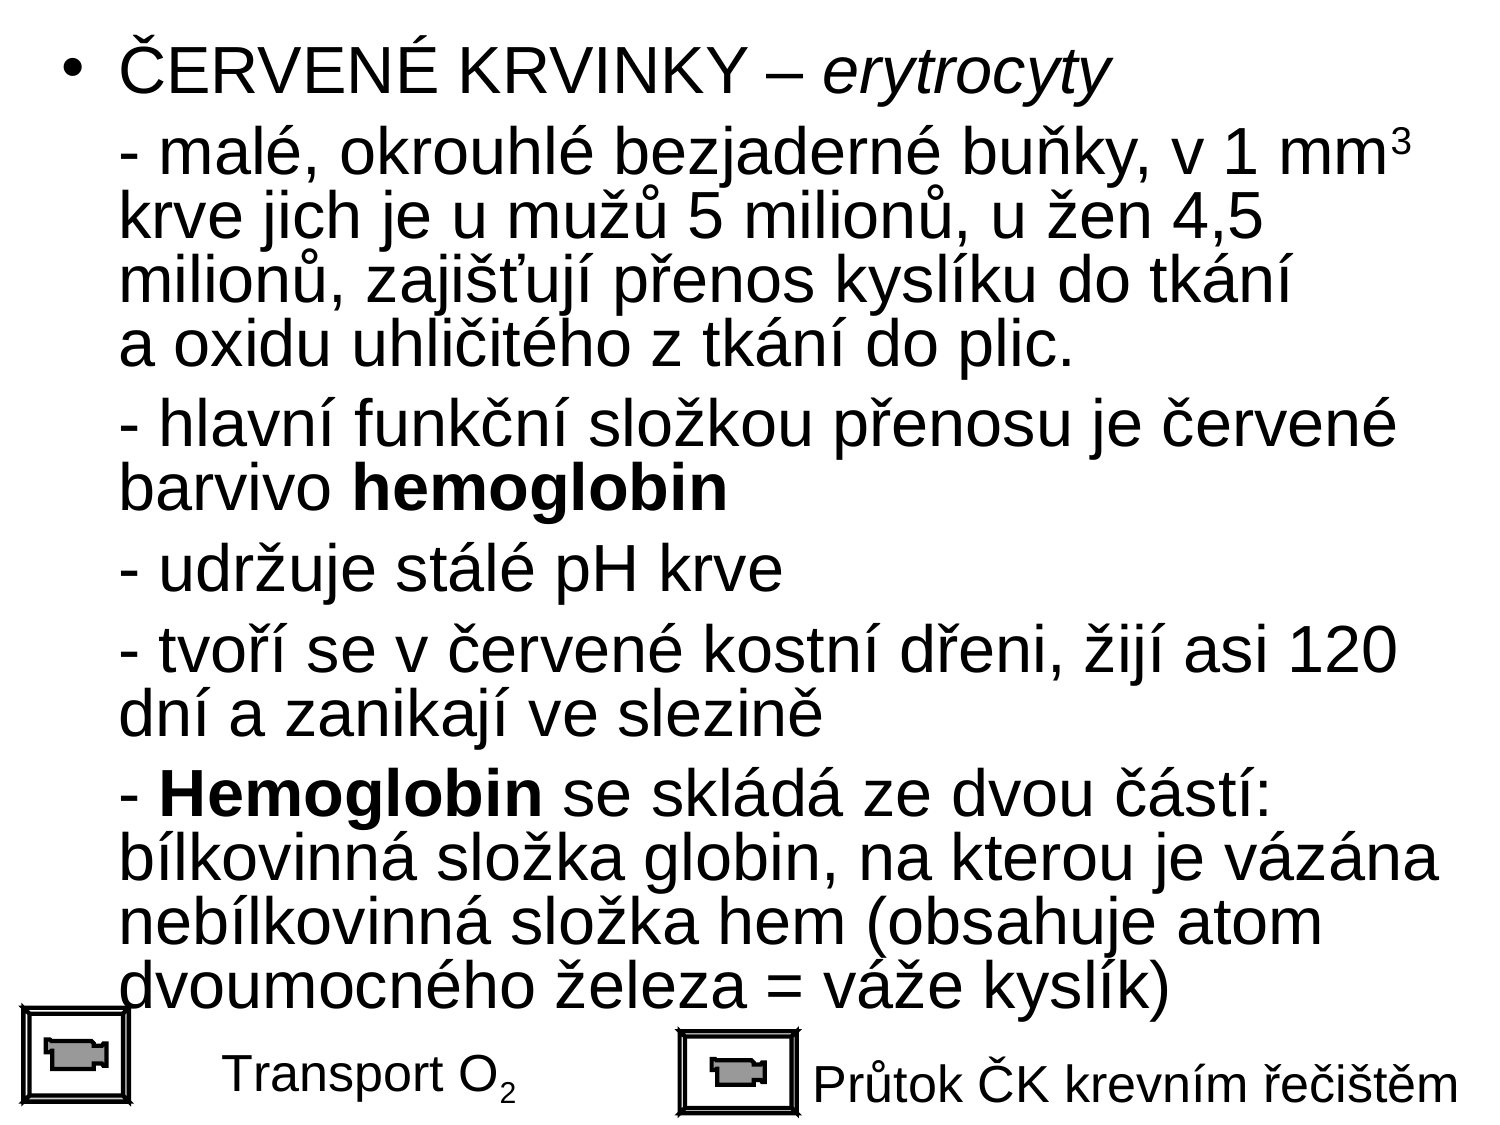

# ČERVENÉ KRVINKY – erytrocyty
	- malé, okrouhlé bezjaderné buňky, v 1 mm3 krve jich je u mužů 5 milionů, u žen 4,5 milionů, zajišťují přenos kyslíku do tkání
a oxidu uhličitého z tkání do plic.
	- hlavní funkční složkou přenosu je červené barvivo hemoglobin
	- udržuje stálé pH krve
	- tvoří se v červené kostní dřeni, žijí asi 120 dní a zanikají ve slezině
	- Hemoglobin se skládá ze dvou částí: bílkovinná složka globin, na kterou je vázána nebílkovinná složka hem (obsahuje atom dvoumocného železa = váže kyslík)
Transport O2
Průtok ČK krevním řečištěm